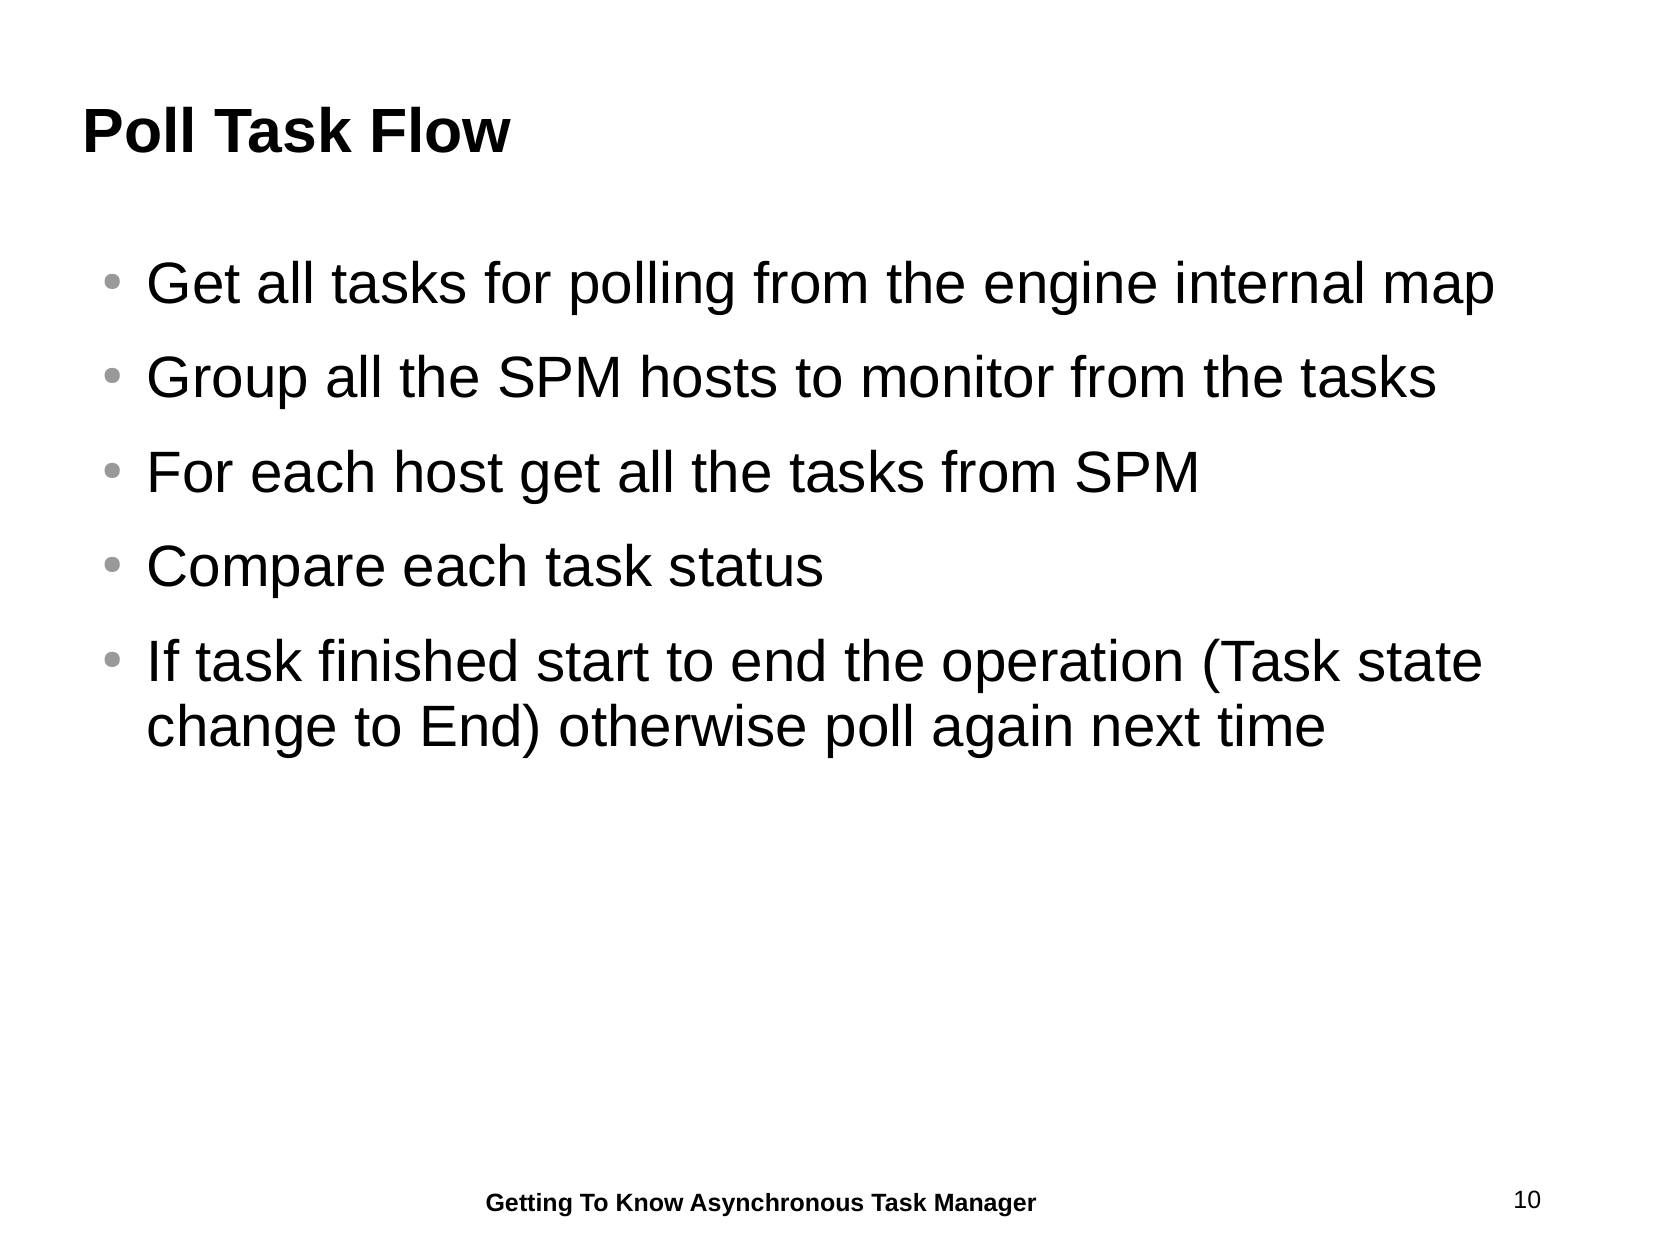

# Poll Task Flow
Get all tasks for polling from the engine internal map
Group all the SPM hosts to monitor from the tasks
For each host get all the tasks from SPM
Compare each task status
If task finished start to end the operation (Task state change to End) otherwise poll again next time